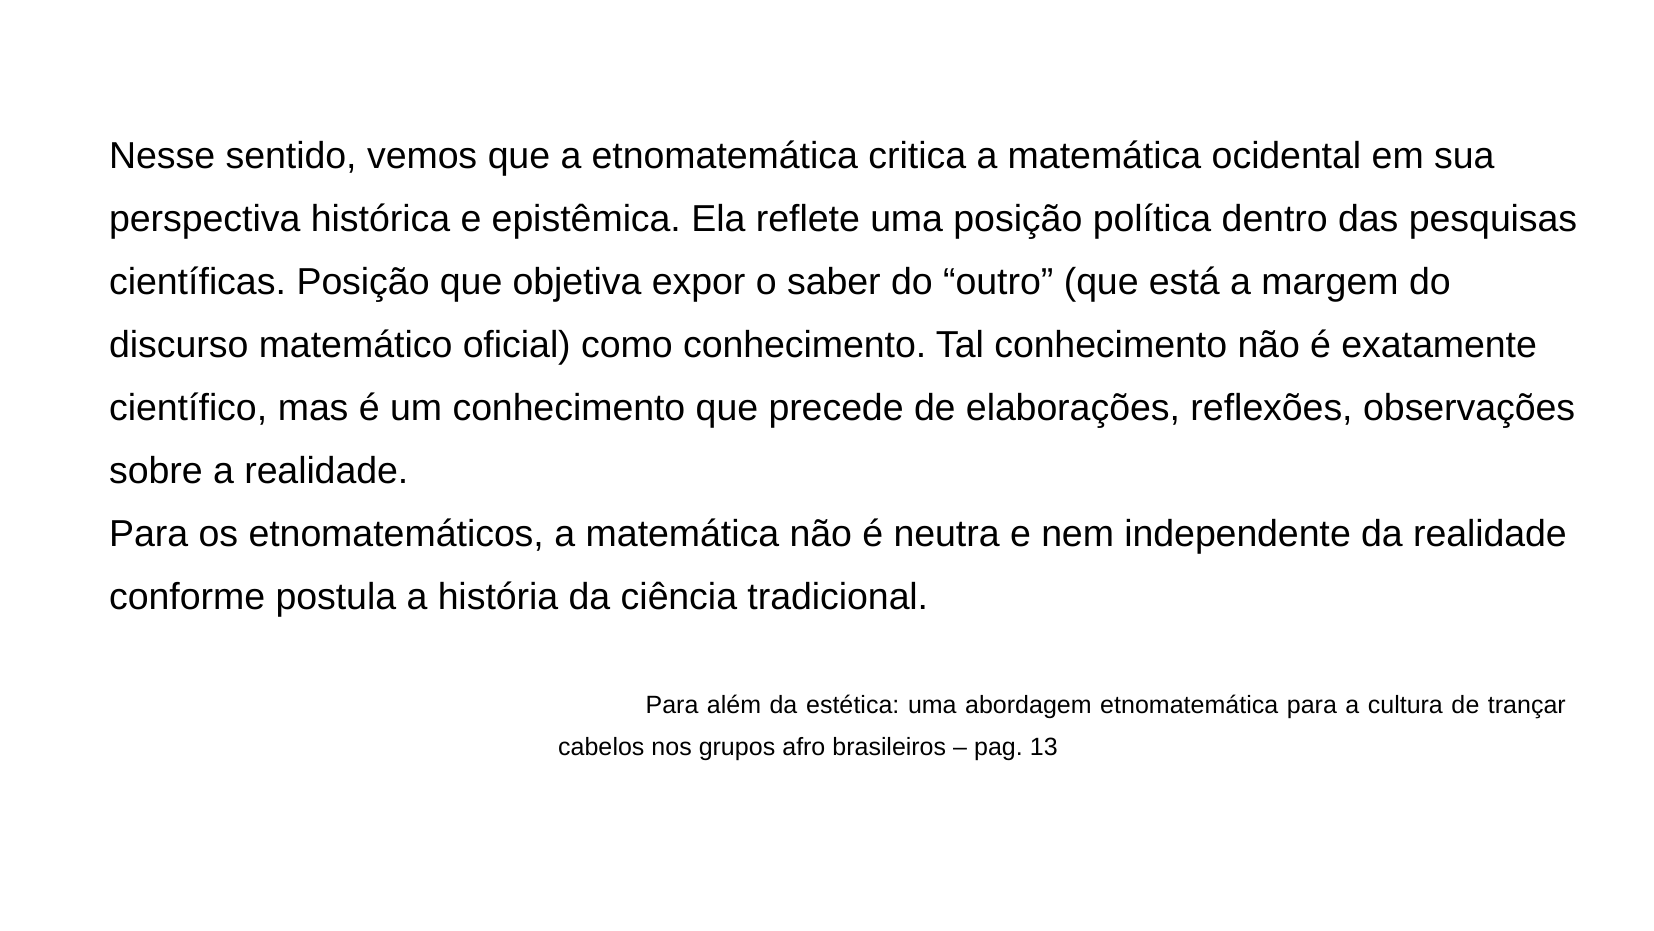

Nesse sentido, vemos que a etnomatemática critica a matemática ocidental em sua
perspectiva histórica e epistêmica. Ela reflete uma posição política dentro das pesquisas
científicas. Posição que objetiva expor o saber do “outro” (que está a margem do discurso matemático oficial) como conhecimento. Tal conhecimento não é exatamente científico, mas é um conhecimento que precede de elaborações, reflexões, observações sobre a realidade.
Para os etnomatemáticos, a matemática não é neutra e nem independente da realidade
conforme postula a história da ciência tradicional.
Para além da estética: uma abordagem etnomatemática para a cultura de trançar cabelos nos grupos afro brasileiros – pag. 13